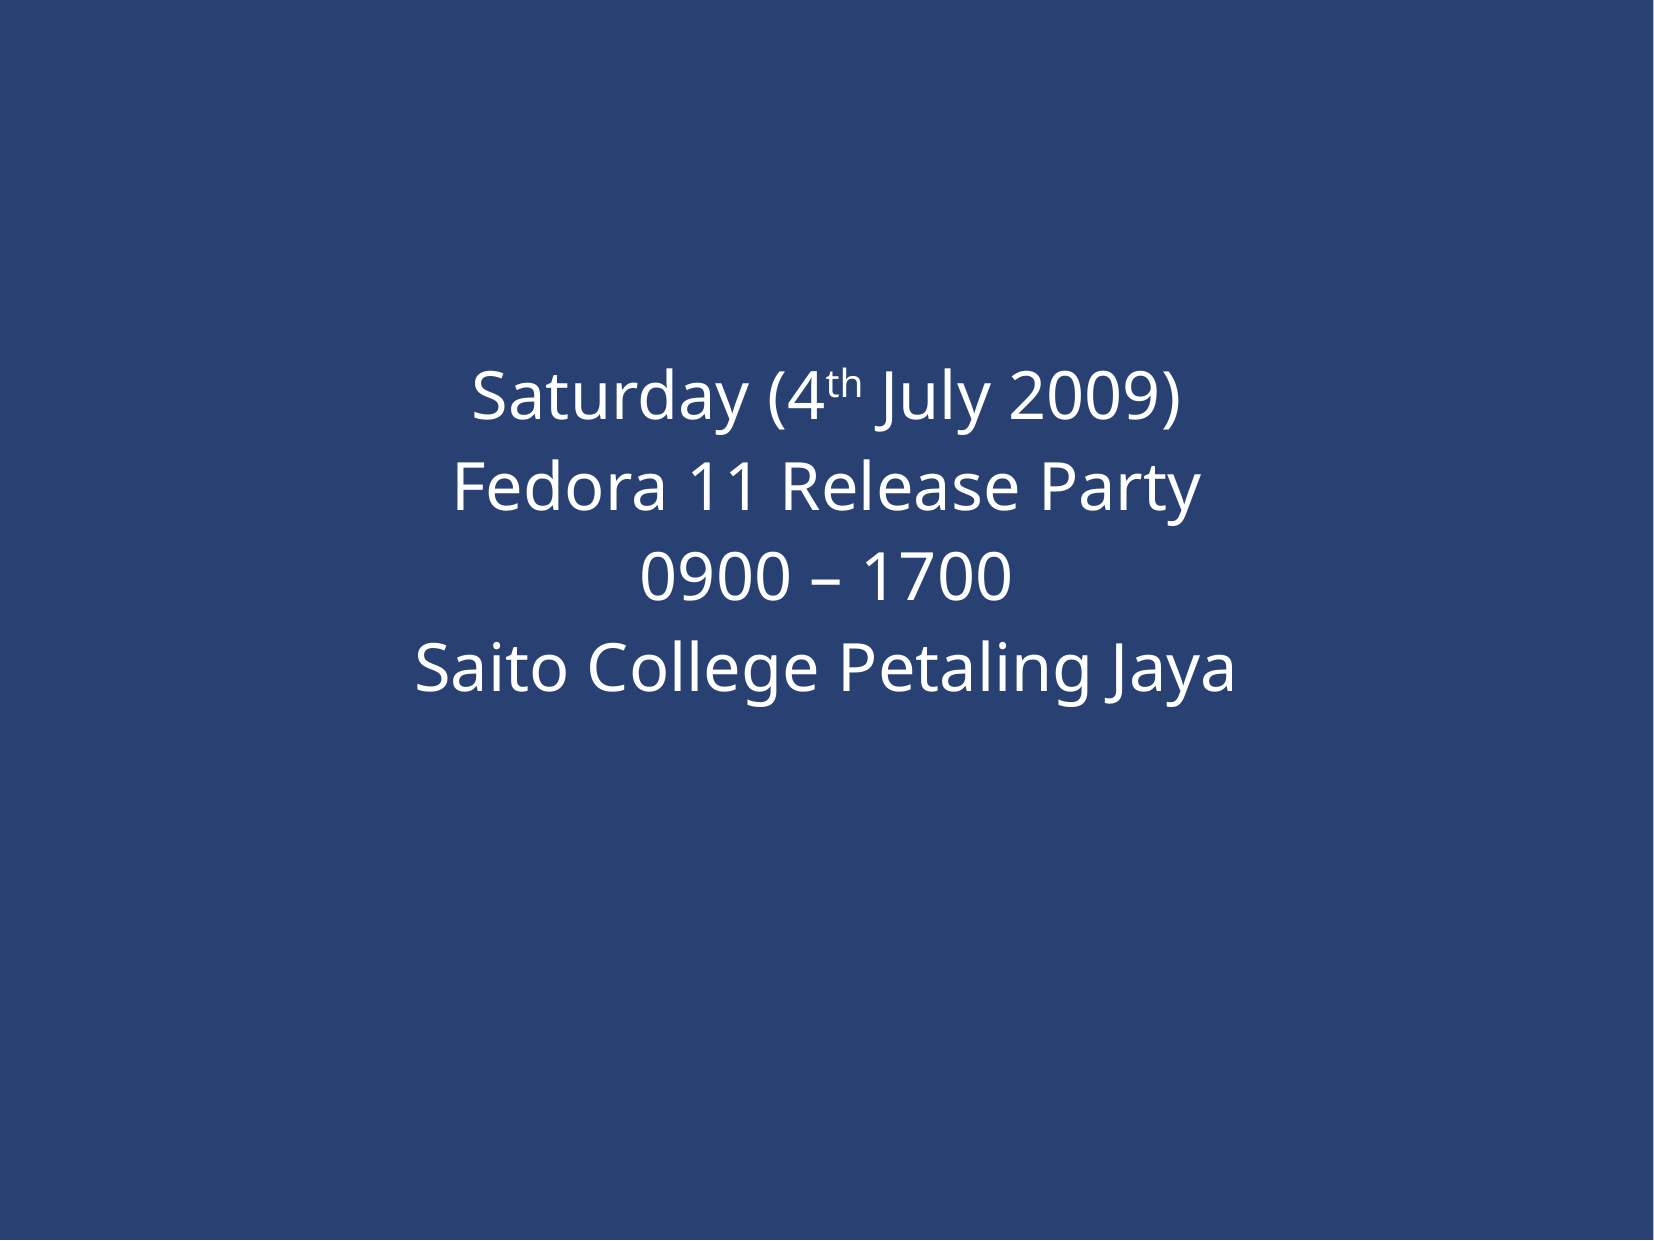

# Saturday (4th July 2009)
Fedora 11 Release Party
0900 – 1700
Saito College Petaling Jaya